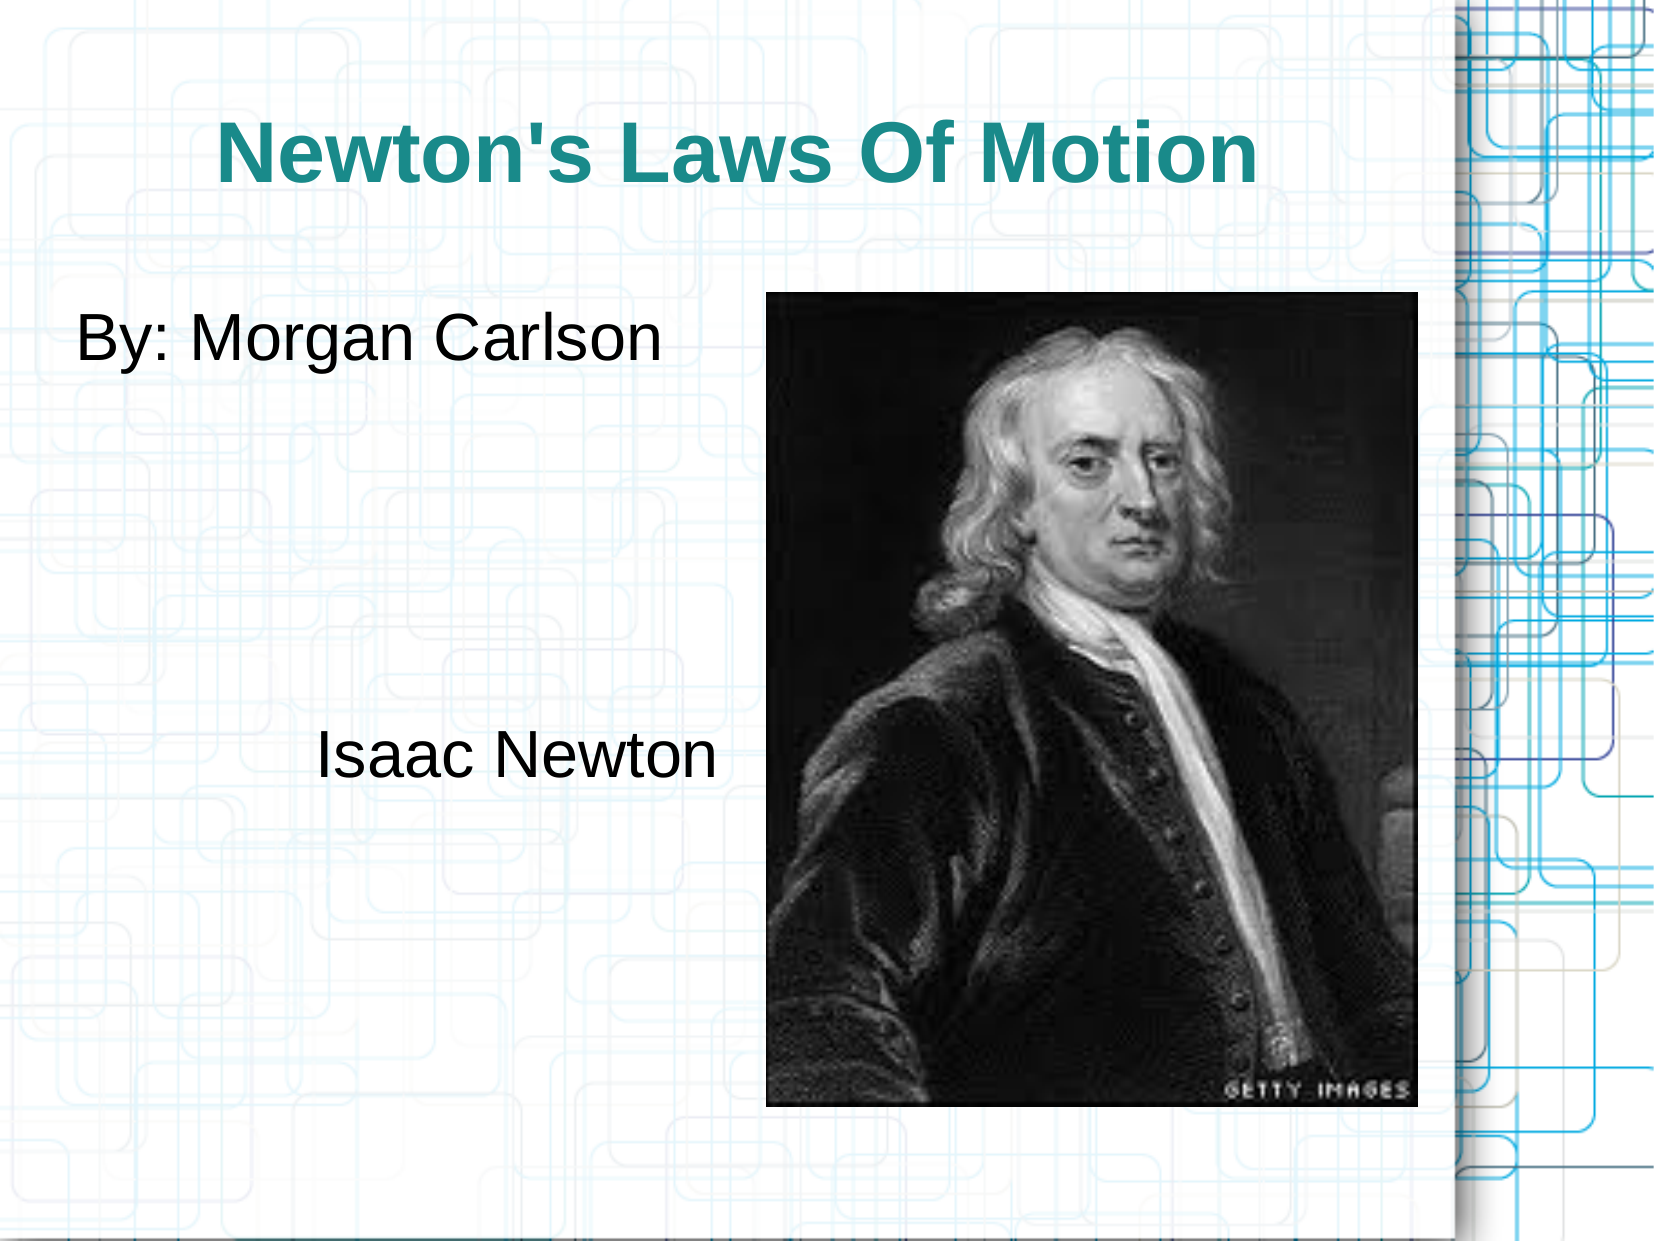

# Newton's Laws Of Motion
By: Morgan Carlson
 Isaac Newton